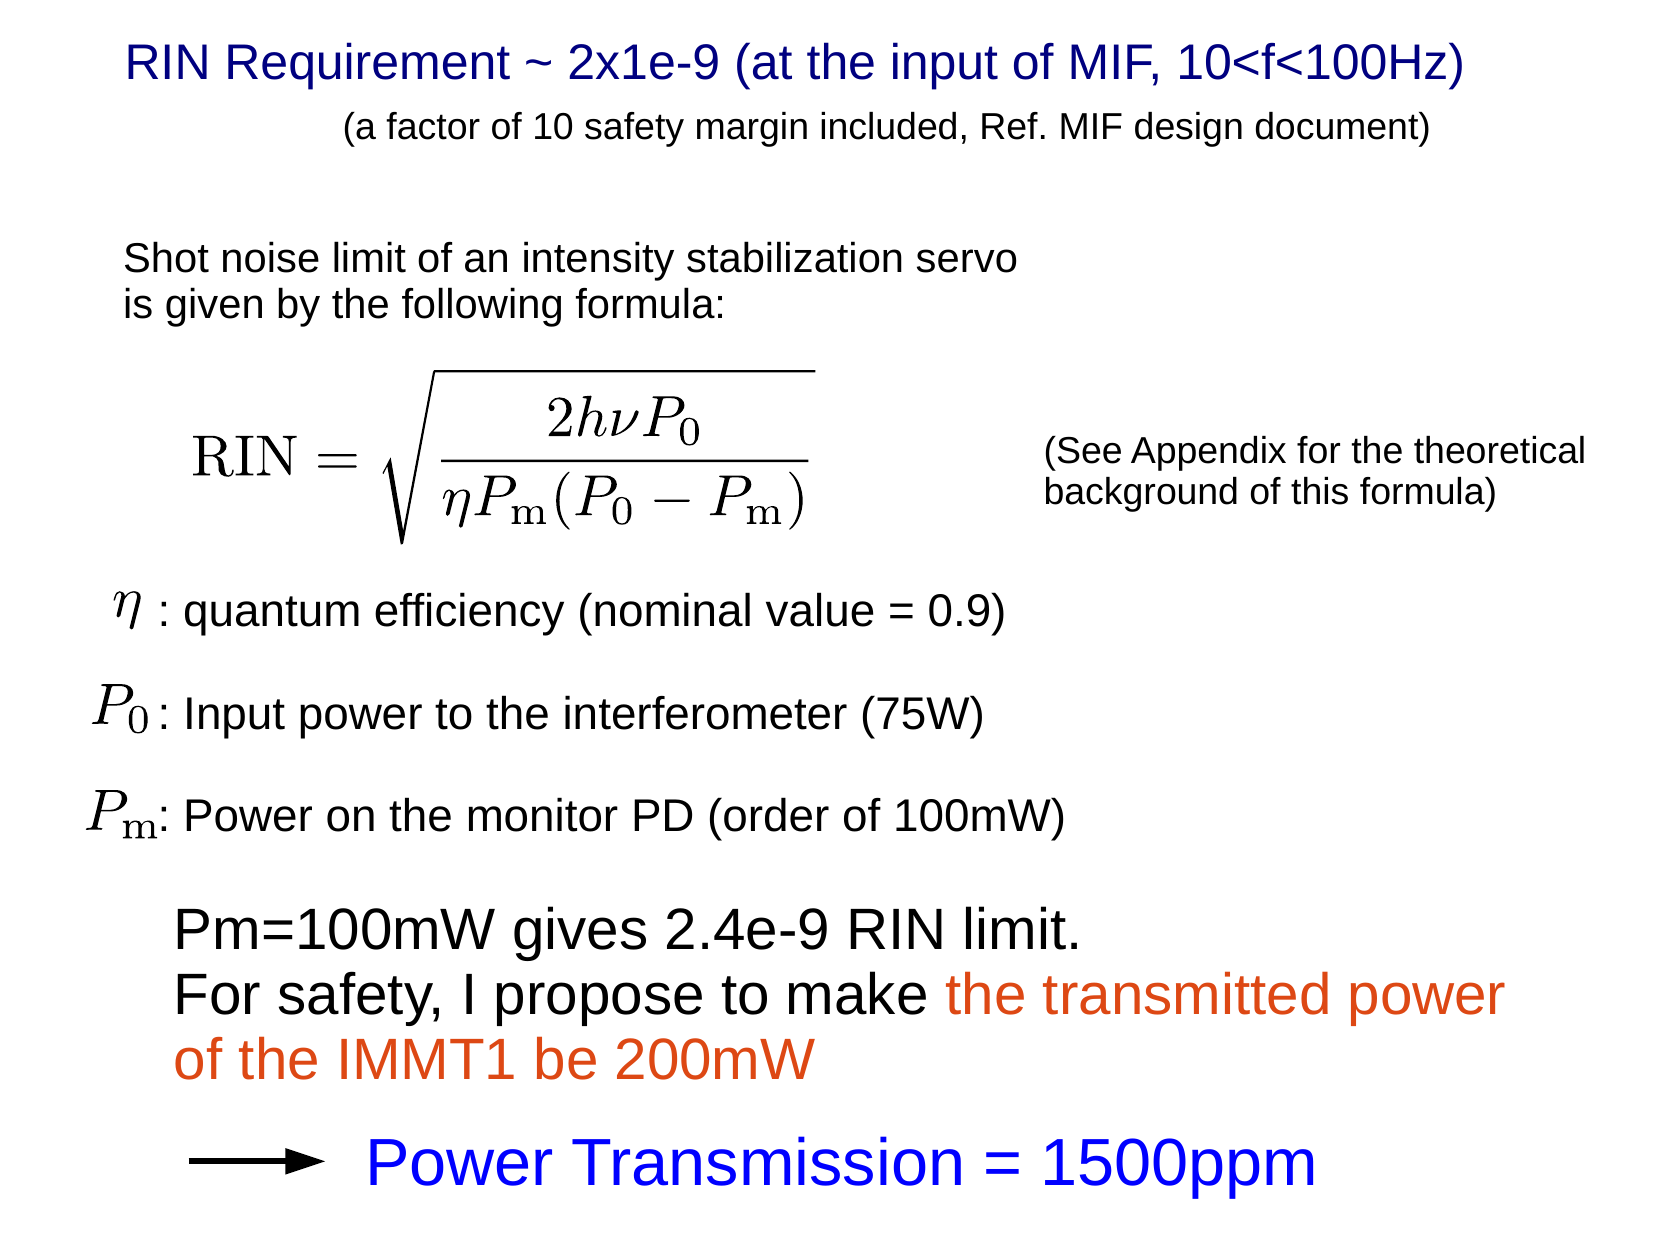

RIN Requirement ~ 2x1e-9 (at the input of MIF, 10<f<100Hz)
(a factor of 10 safety margin included, Ref. MIF design document)
Shot noise limit of an intensity stabilization servo
is given by the following formula:
(See Appendix for the theoretical
background of this formula)
: quantum efficiency (nominal value = 0.9)
: Input power to the interferometer (75W)
: Power on the monitor PD (order of 100mW)
Pm=100mW gives 2.4e-9 RIN limit.
For safety, I propose to make the transmitted power
of the IMMT1 be 200mW
Power Transmission = 1500ppm